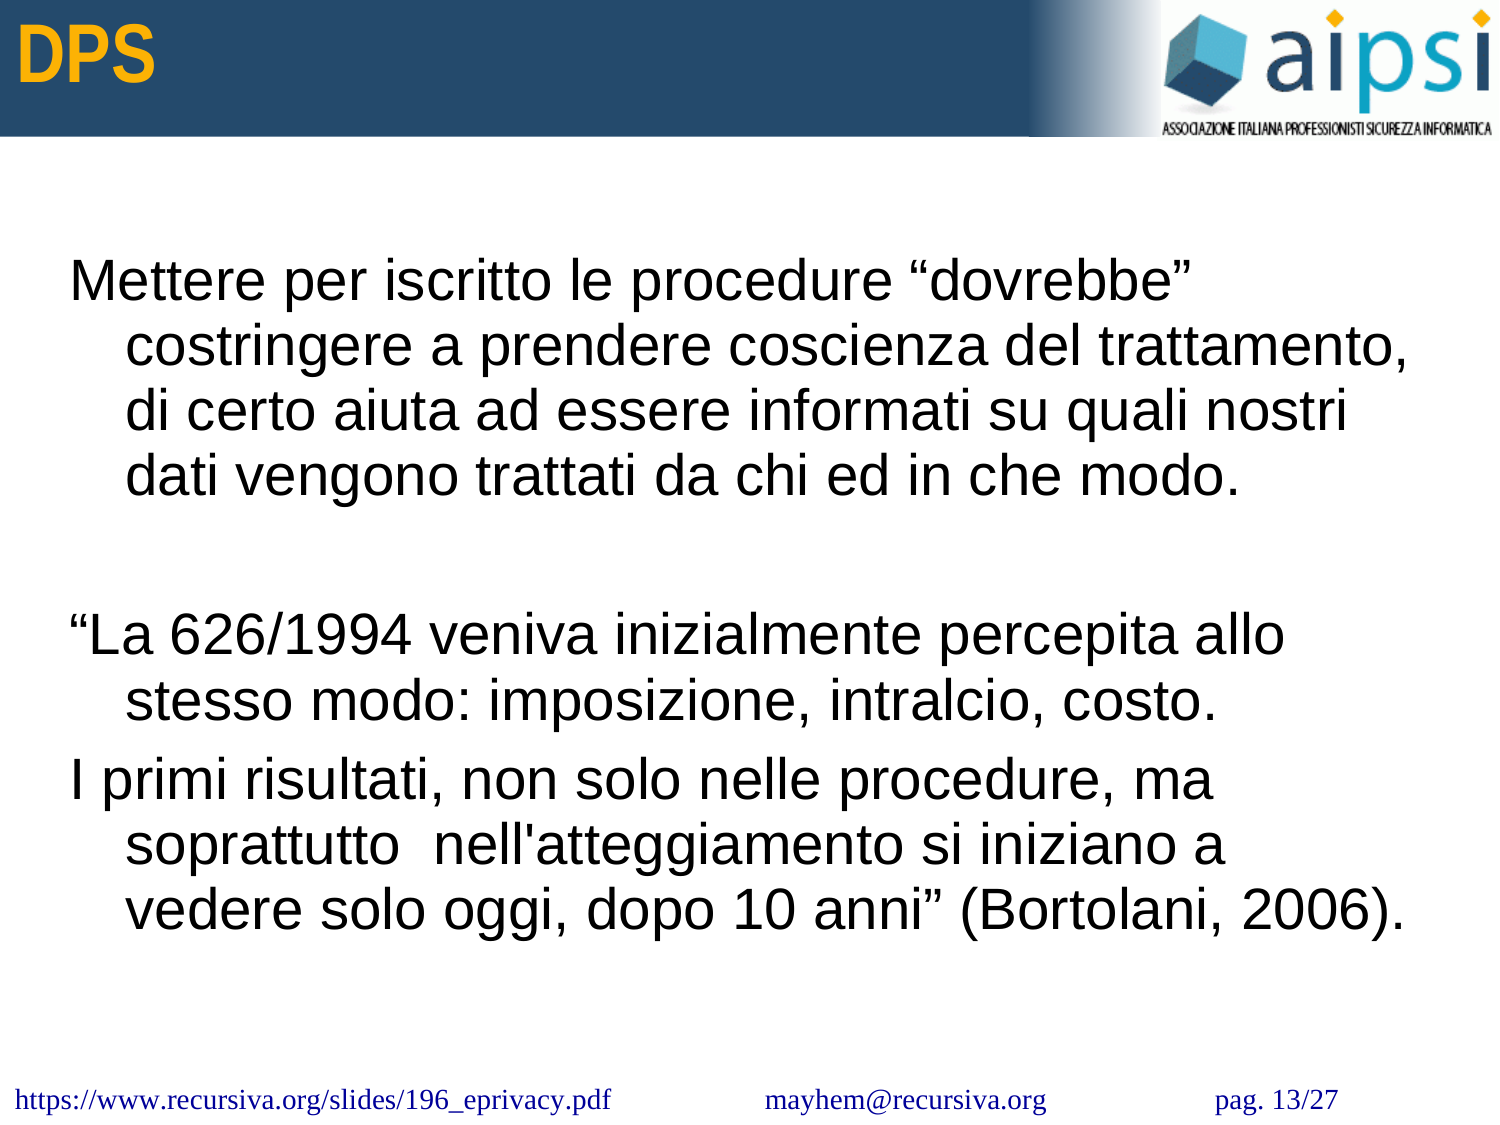

# DPS
Mettere per iscritto le procedure “dovrebbe” costringere a prendere coscienza del trattamento, di certo aiuta ad essere informati su quali nostri dati vengono trattati da chi ed in che modo.
“La 626/1994 veniva inizialmente percepita allo stesso modo: imposizione, intralcio, costo.
I primi risultati, non solo nelle procedure, ma soprattutto nell'atteggiamento si iniziano a vedere solo oggi, dopo 10 anni” (Bortolani, 2006).
13